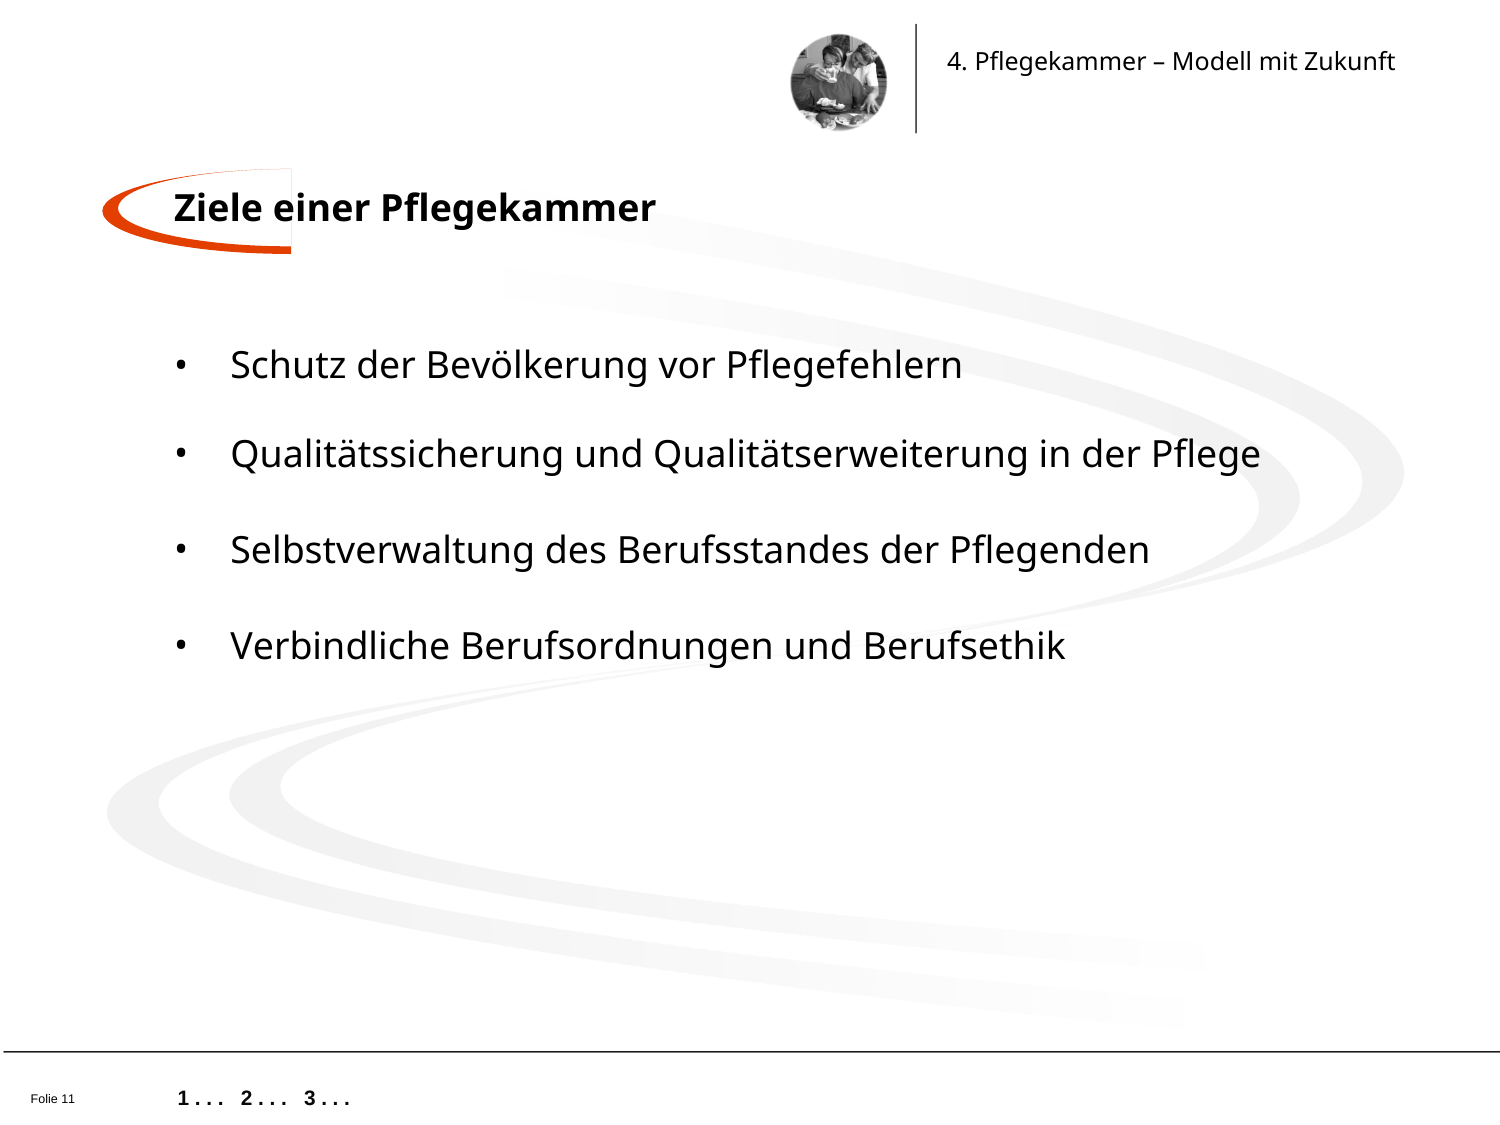

4. Pflegekammer – Modell mit Zukunft
Ziele einer Pflegekammer
Schutz der Bevölkerung vor Pflegefehlern
Qualitätssicherung und Qualitätserweiterung in der Pflege
Selbstverwaltung des Berufsstandes der Pflegenden
Verbindliche Berufsordnungen und Berufsethik
1 . . . 2 . . . 3 . . .
Folie